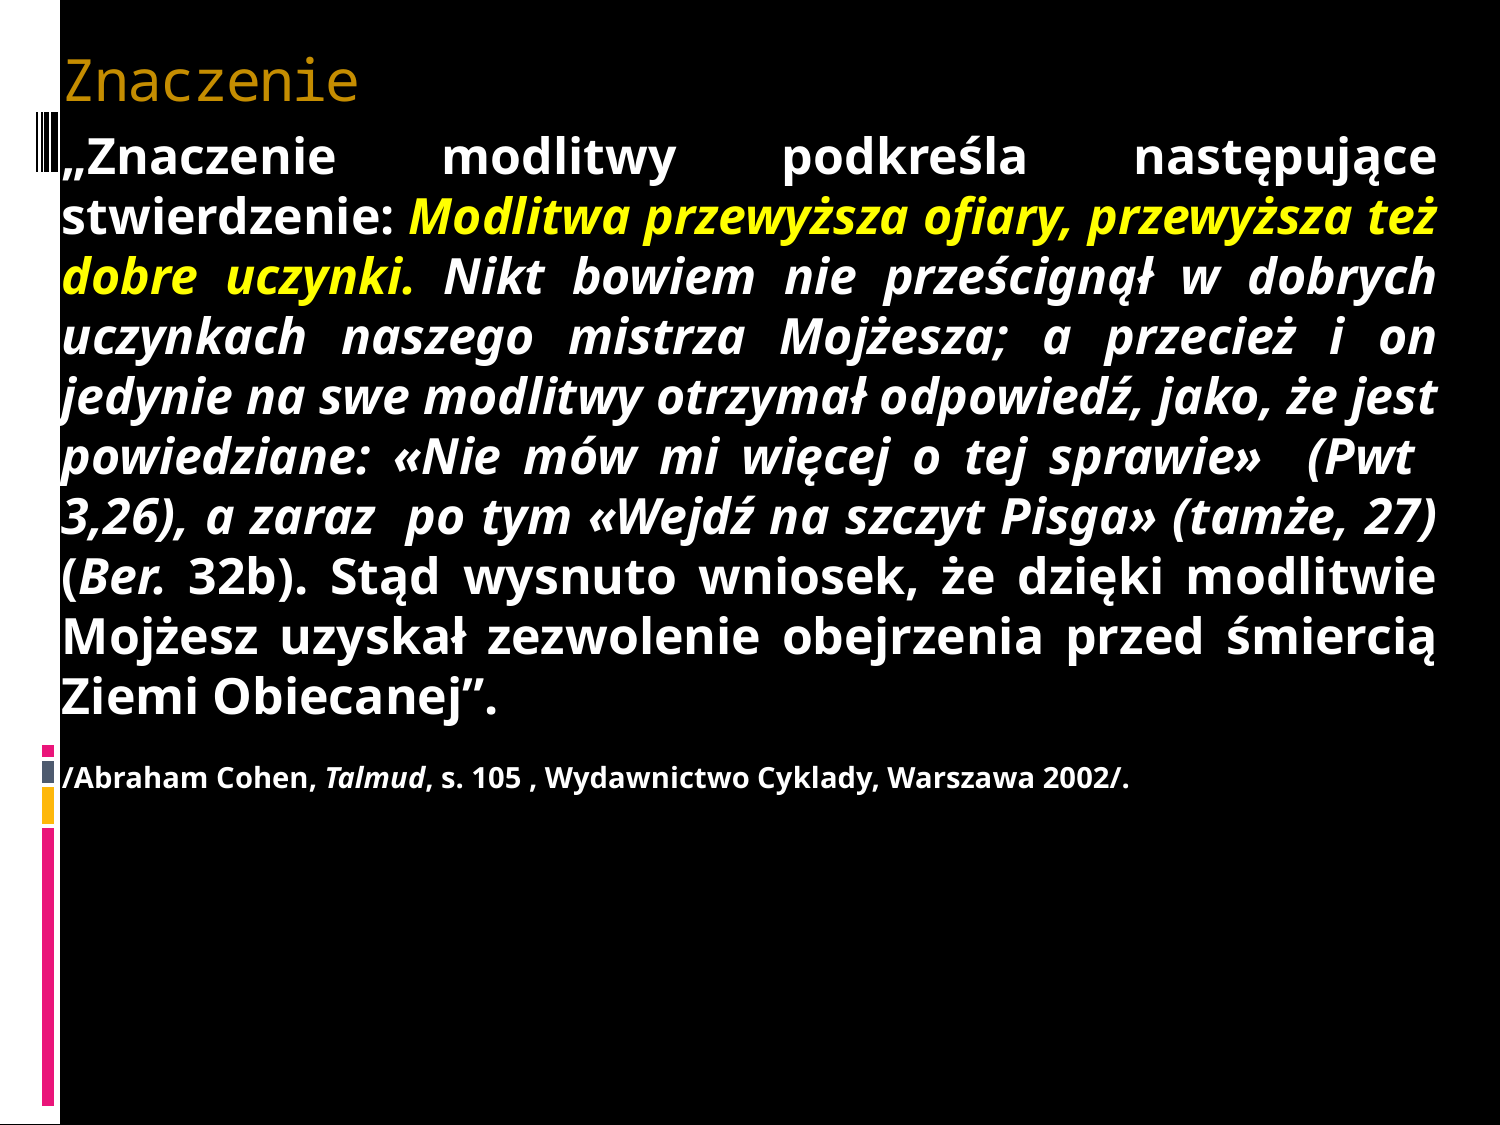

# Znaczenie
„Znaczenie modlitwy podkreśla następujące stwierdzenie: Modlitwa przewyższa ofiary, przewyższa też dobre uczynki. Nikt bowiem nie prześcignął w dobrych uczynkach naszego mistrza Mojżesza; a przecież i on jedynie na swe modlitwy otrzymał odpowiedź, jako, że jest powiedziane: «Nie mów mi więcej o tej sprawie» (Pwt 3,26), a zaraz po tym «Wejdź na szczyt Pisga» (tamże, 27) (Ber. 32b). Stąd wysnuto wniosek, że dzięki modlitwie Mojżesz uzyskał zezwolenie obejrzenia przed śmiercią Ziemi Obiecanej”.
/Abraham Cohen, Talmud, s. 105 , Wydawnictwo Cyklady, Warszawa 2002/.